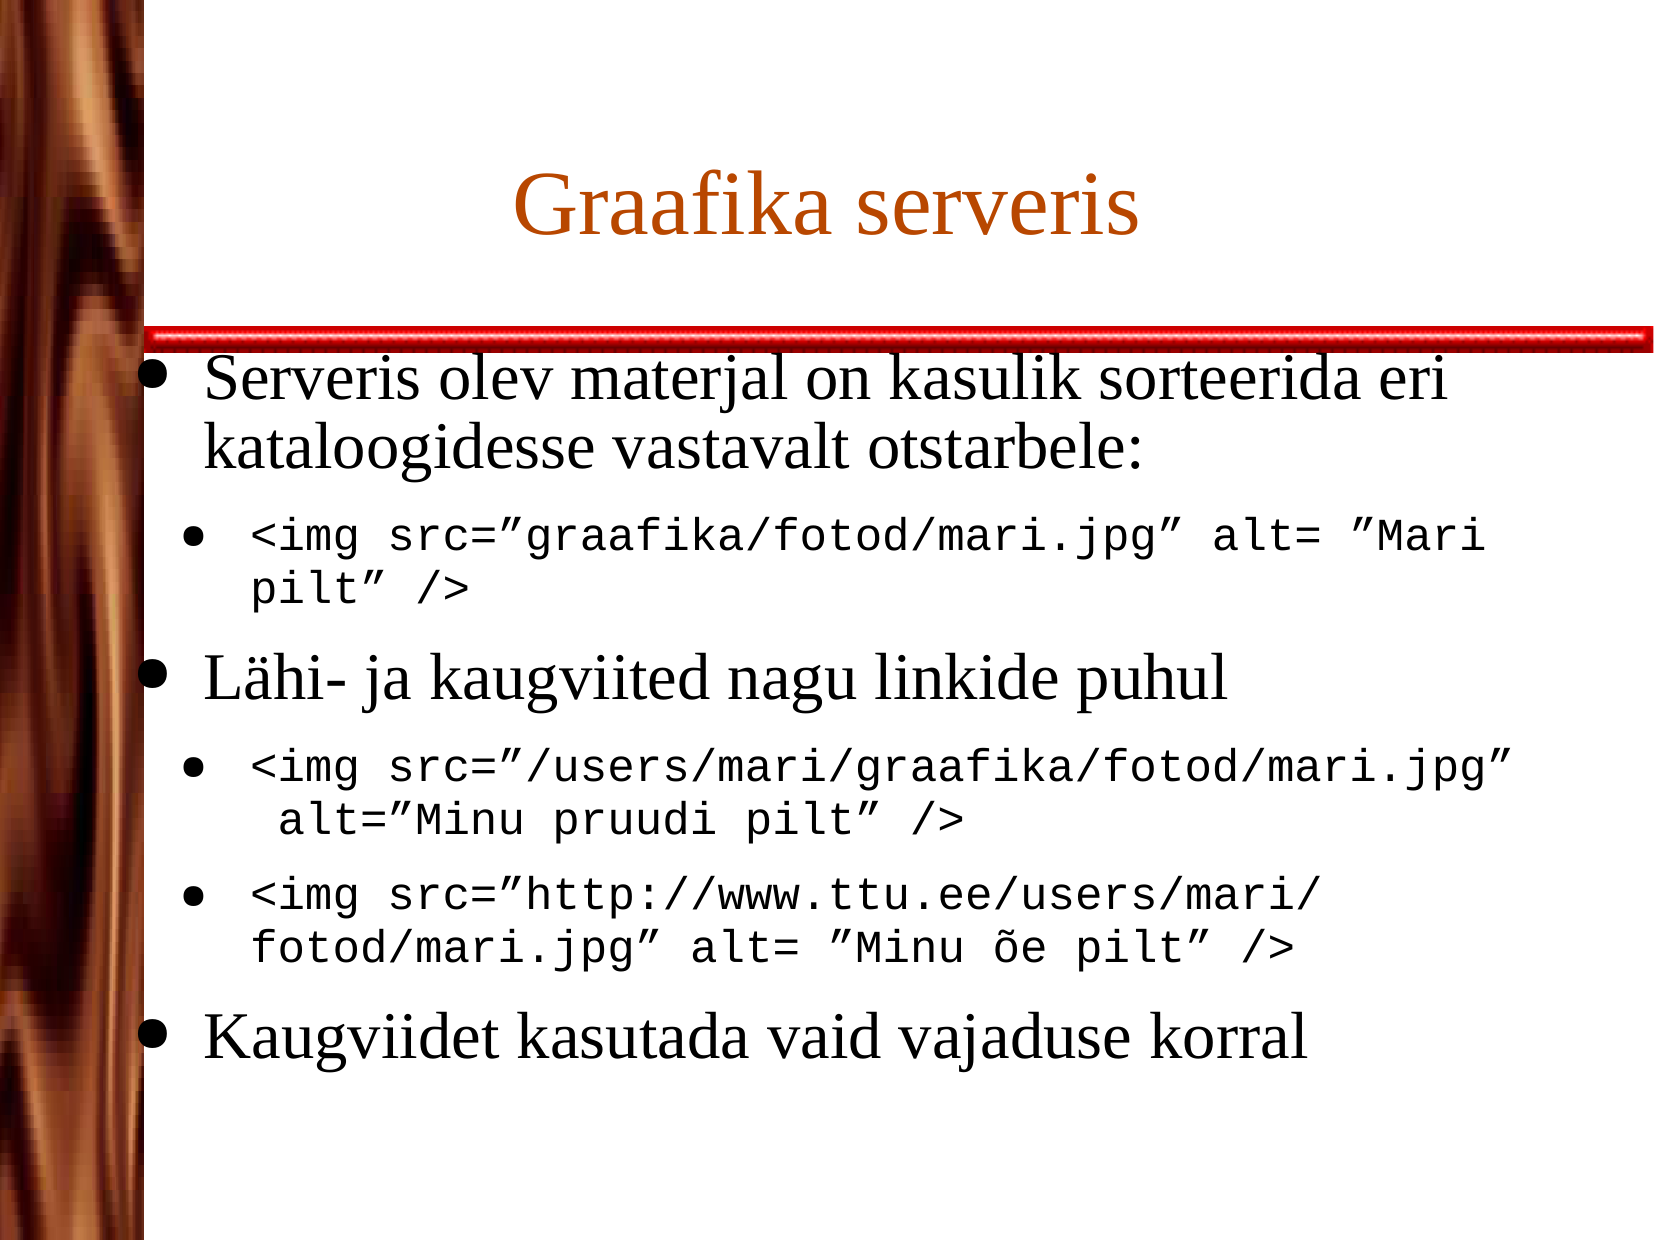

# Graafika serveris
Serveris olev materjal on kasulik sorteerida eri kataloogidesse vastavalt otstarbele:
<img src=”graafika/fotod/mari.jpg” alt= ”Mari pilt” />
Lähi- ja kaugviited nagu linkide puhul
<img src=”/users/mari/graafika/fotod/mari.jpg” alt=”Minu pruudi pilt” />
<img src=”http://www.ttu.ee/users/mari/ fotod/mari.jpg” alt= ”Minu õe pilt” />
Kaugviidet kasutada vaid vajaduse korral